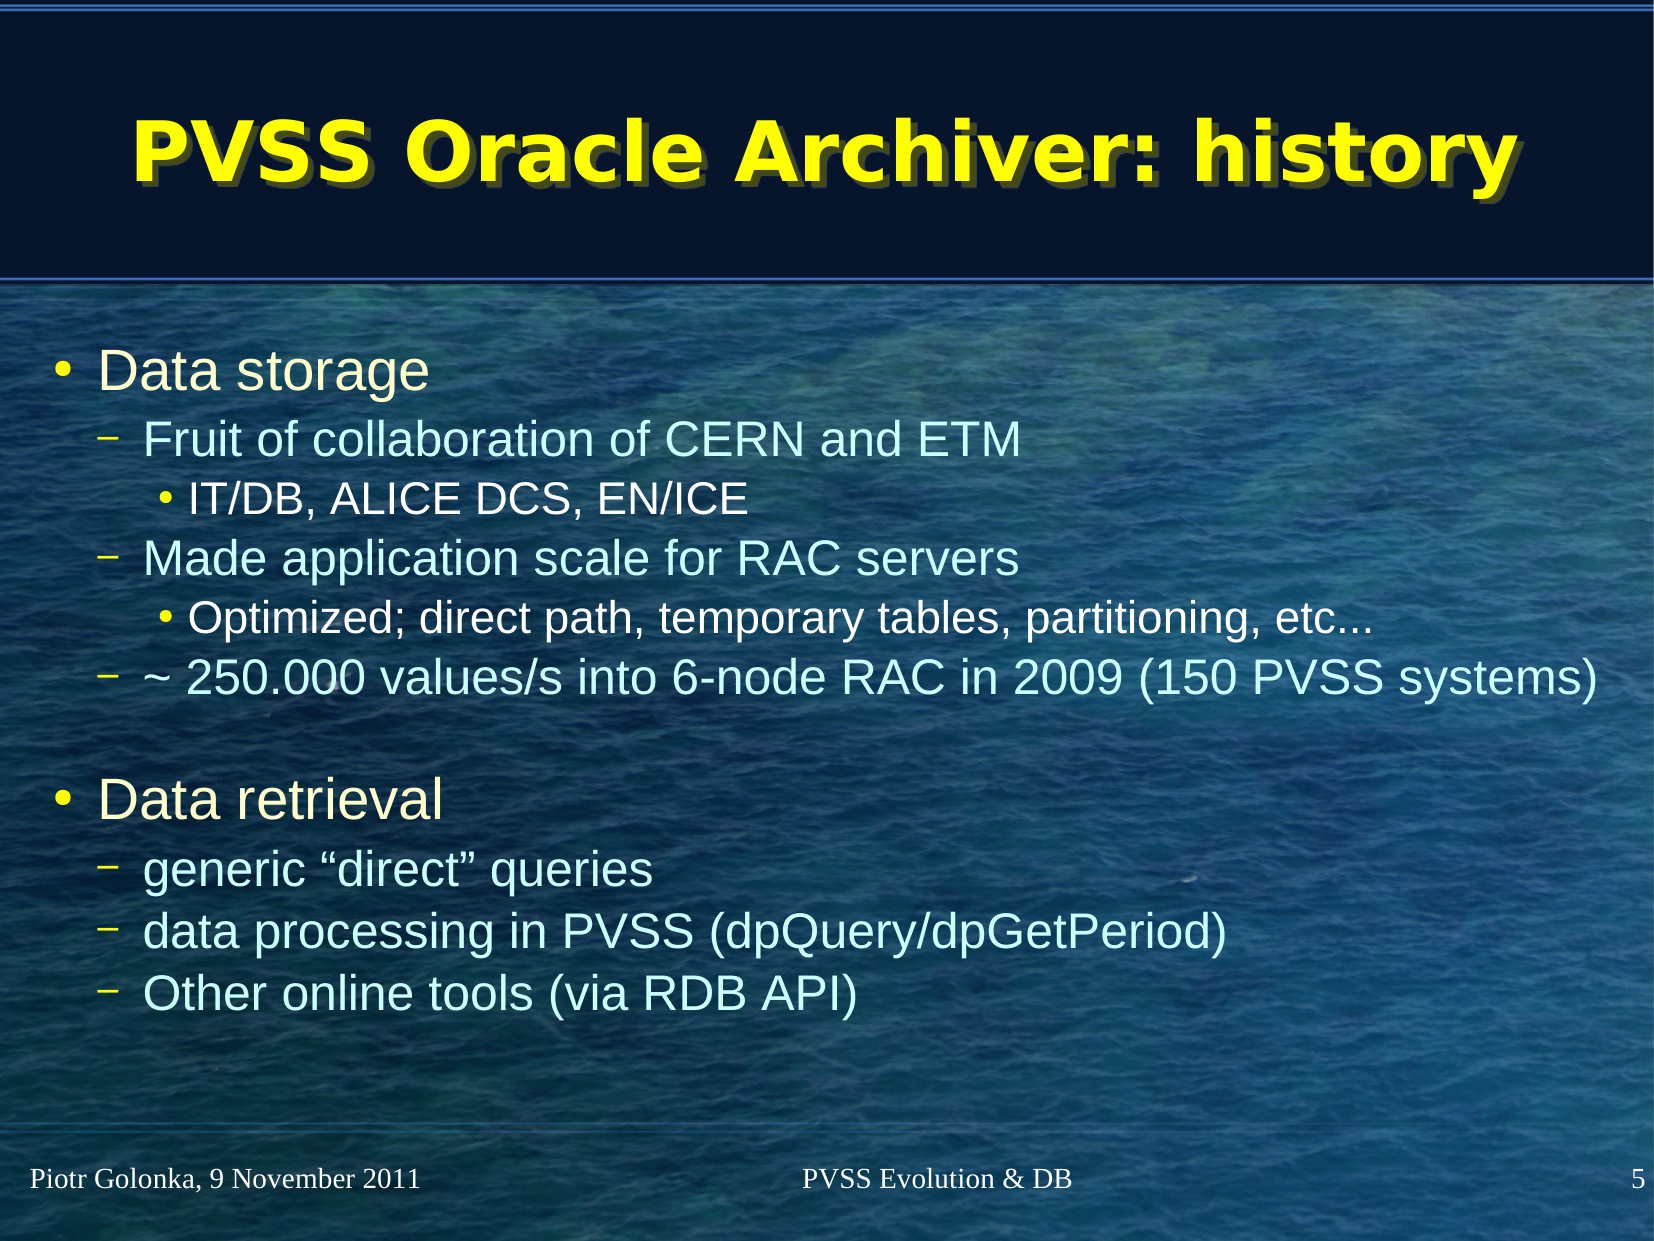

# PVSS Oracle Archiver: history
Data storage
Fruit of collaboration of CERN and ETM
IT/DB, ALICE DCS, EN/ICE
Made application scale for RAC servers
Optimized; direct path, temporary tables, partitioning, etc...
~ 250.000 values/s into 6-node RAC in 2009 (150 PVSS systems)
Data retrieval
generic “direct” queries
data processing in PVSS (dpQuery/dpGetPeriod)
Other online tools (via RDB API)
Piotr Golonka, 9 November 2011
PVSS Evolution & DB
5